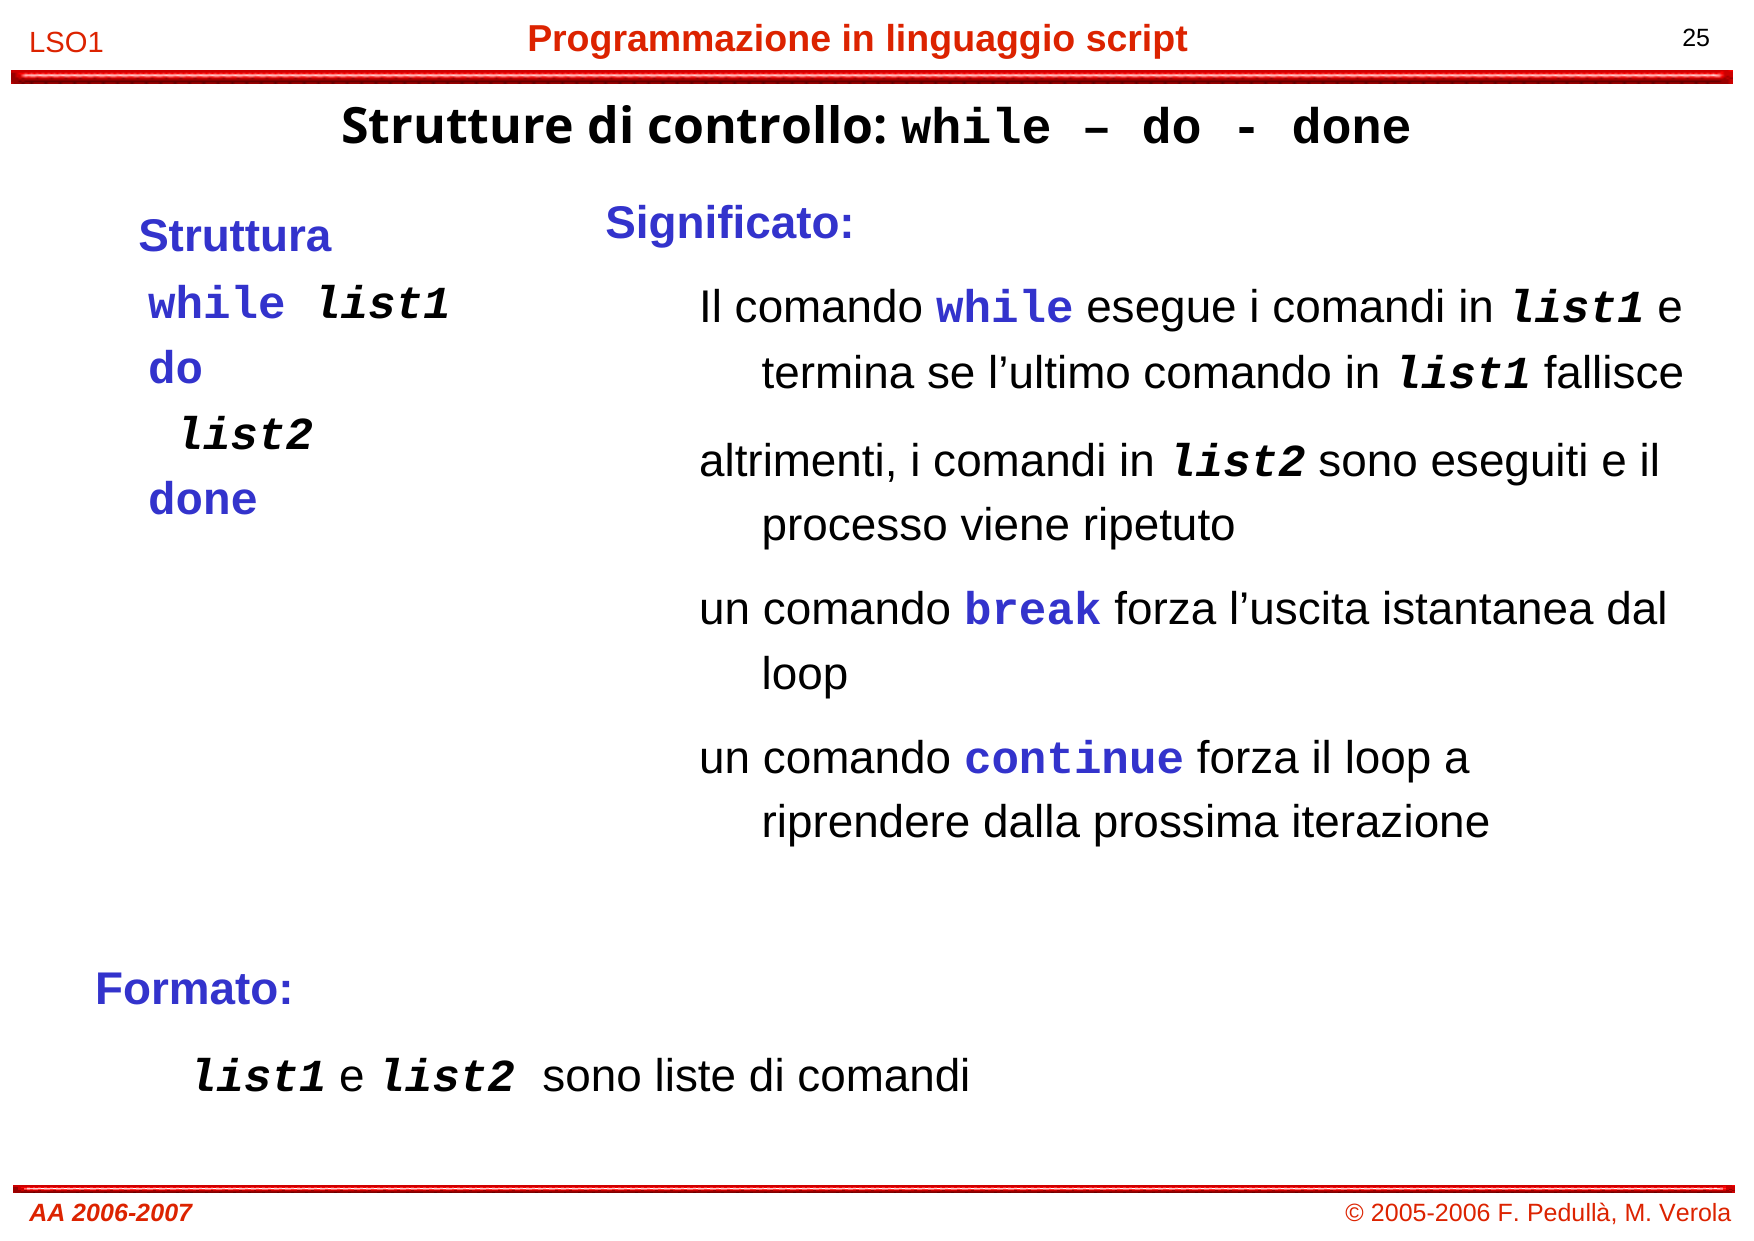

# Strutture di controllo: while – do - done
Significato:
Il comando while esegue i comandi in list1 e termina se l’ultimo comando in list1 fallisce
altrimenti, i comandi in list2 sono eseguiti e il processo viene ripetuto
un comando break forza l’uscita istantanea dal loop
un comando continue forza il loop a riprendere dalla prossima iterazione
 Struttura
while list1
do
 list2
done
Formato:
list1 e list2 sono liste di comandi